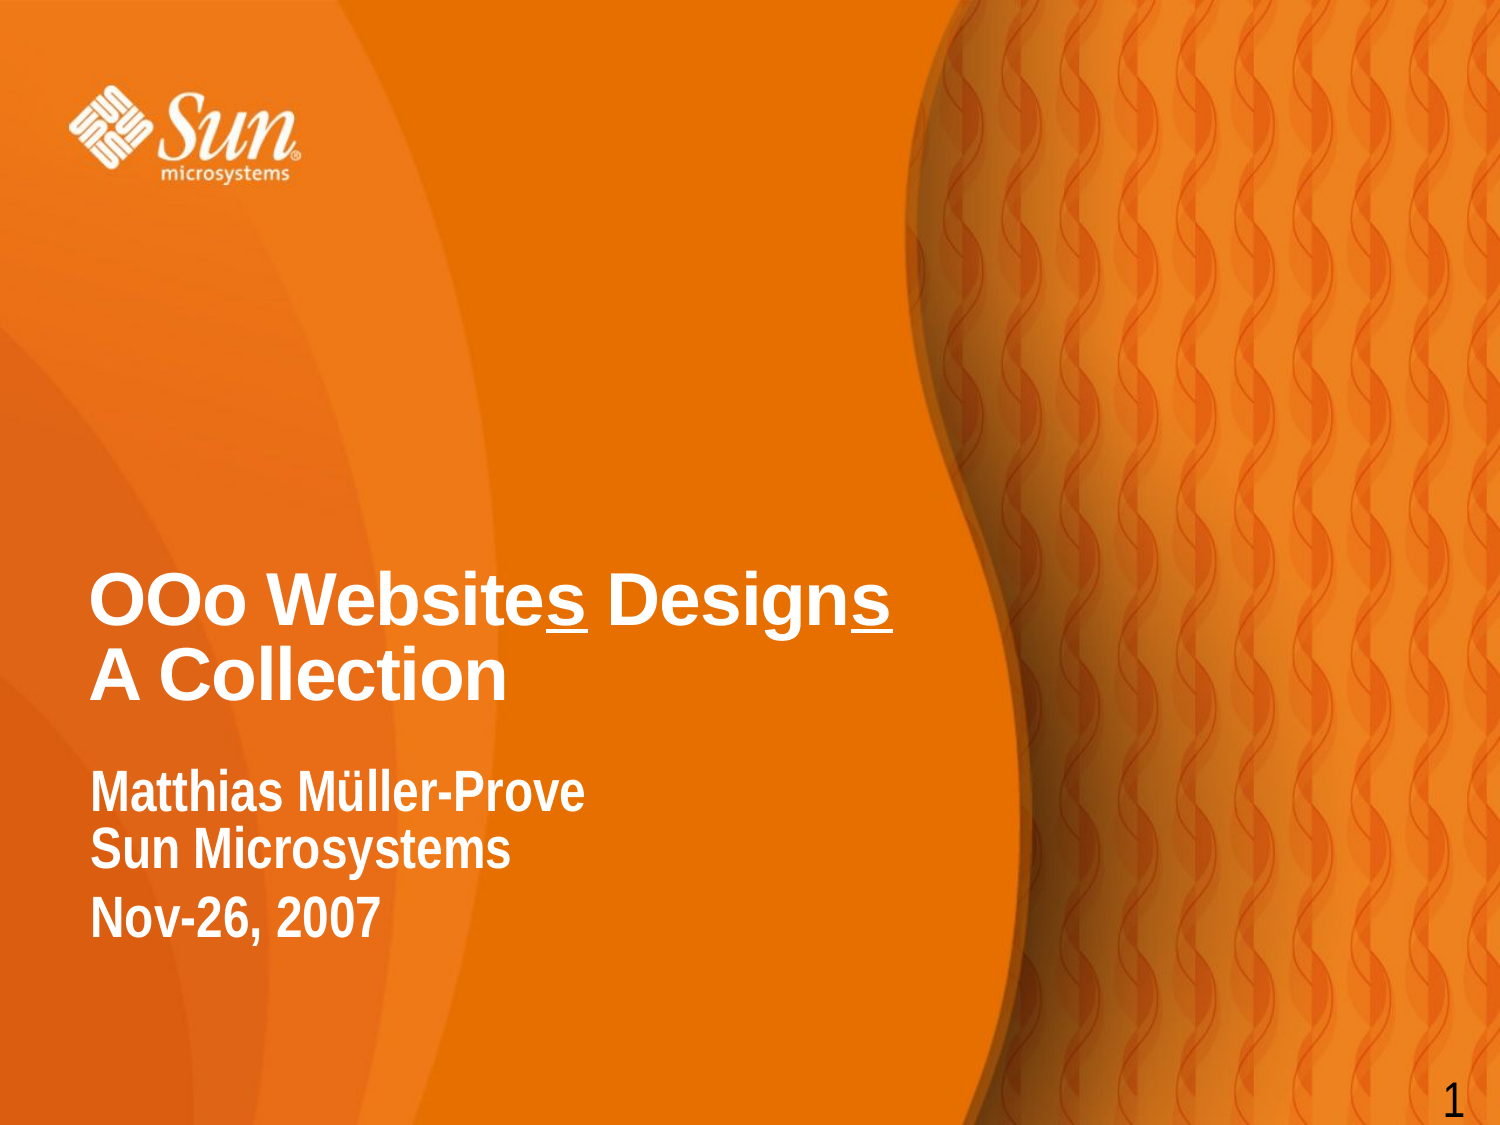

OOo Websites Designs
A Collection
# Matthias Müller-Prove Sun Microsystems
Nov-26, 2007